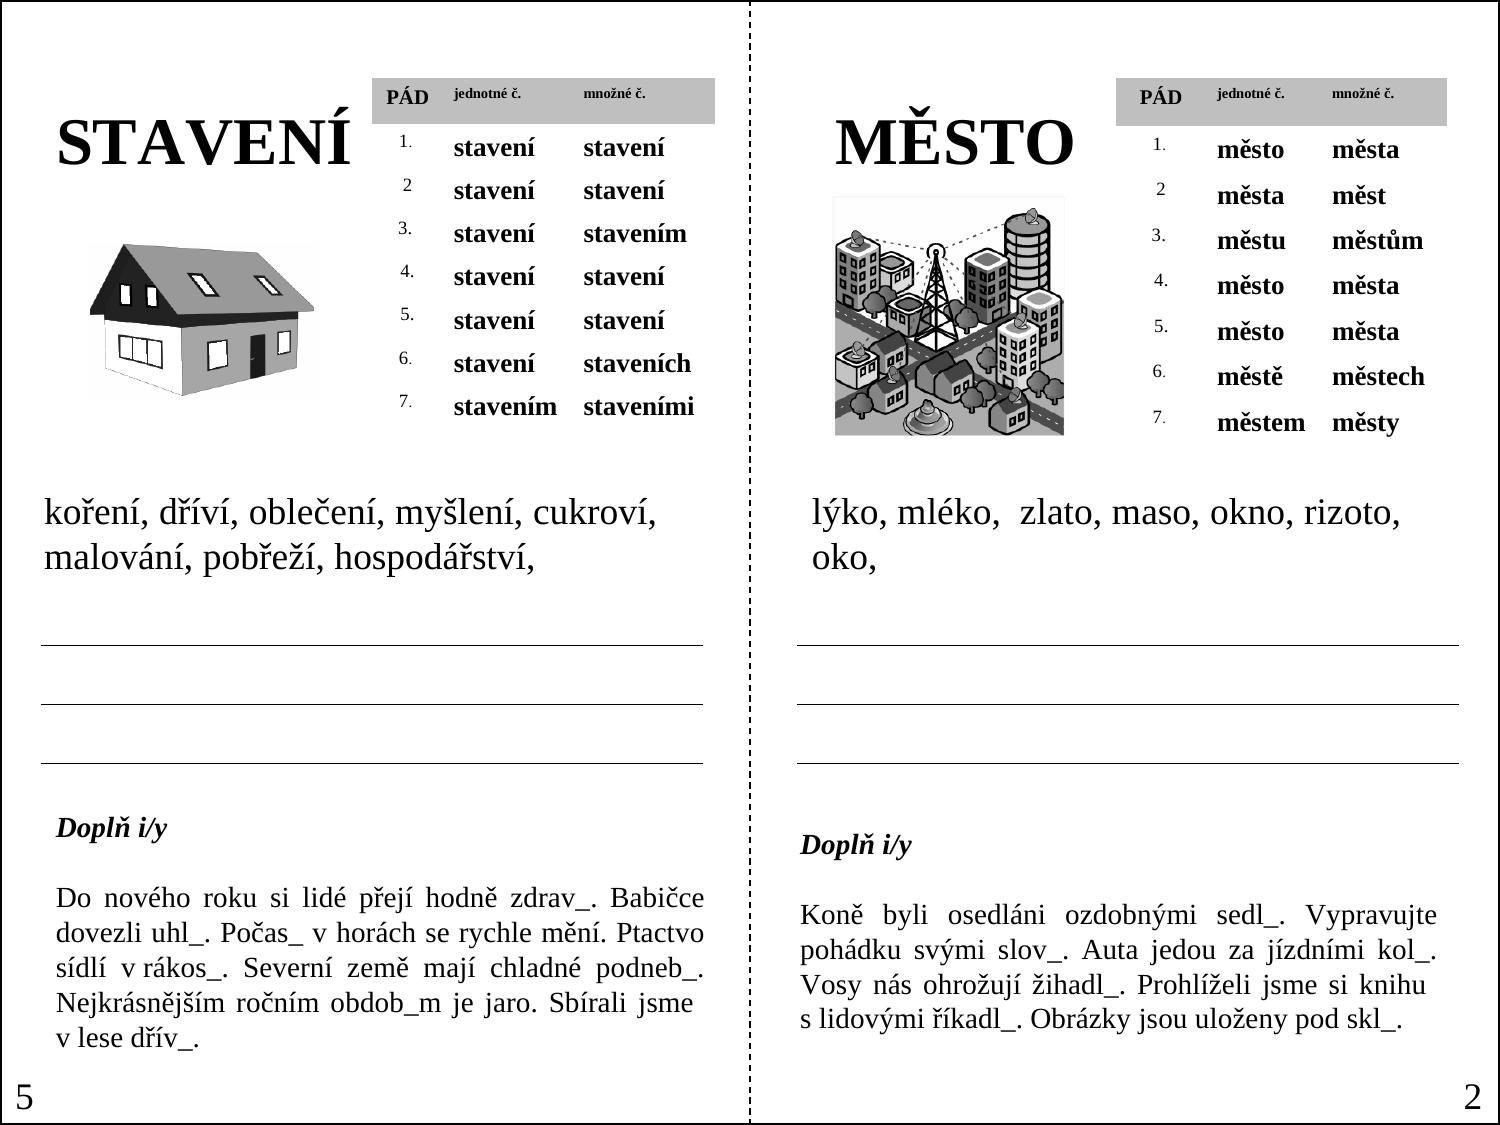

| PÁD | jednotné č. | množné č. |
| --- | --- | --- |
| 1. | stavení | stavení |
| 2 | stavení | stavení |
| 3. | stavení | stavením |
| 4. | stavení | stavení |
| 5. | stavení | stavení |
| 6. | stavení | staveních |
| 7. | stavením | staveními |
| PÁD | jednotné č. | množné č. |
| --- | --- | --- |
| 1. | město | města |
| 2 | města | měst |
| 3. | městu | městům |
| 4. | město | města |
| 5. | město | města |
| 6. | městě | městech |
| 7. | městem | městy |
STAVENÍ
MĚSTO
koření, dříví, oblečení, myšlení, cukroví, malování, pobřeží, hospodářství,
lýko, mléko, zlato, maso, okno, rizoto, oko,
Doplň i/y
Do nového roku si lidé přejí hodně zdrav_. Babičce dovezli uhl_. Počas_ v horách se rychle mění. Ptactvo sídlí v rákos_. Severní země mají chladné podneb_. Nejkrásnějším ročním obdob_m je jaro. Sbírali jsme
v lese dřív_.
Doplň i/y
Koně byli osedláni ozdobnými sedl_. Vypravujte pohádku svými slov_. Auta jedou za jízdními kol_. Vosy nás ohrožují žihadl_. Prohlíželi jsme si knihu
s lidovými říkadl_. Obrázky jsou uloženy pod skl_.
5
2